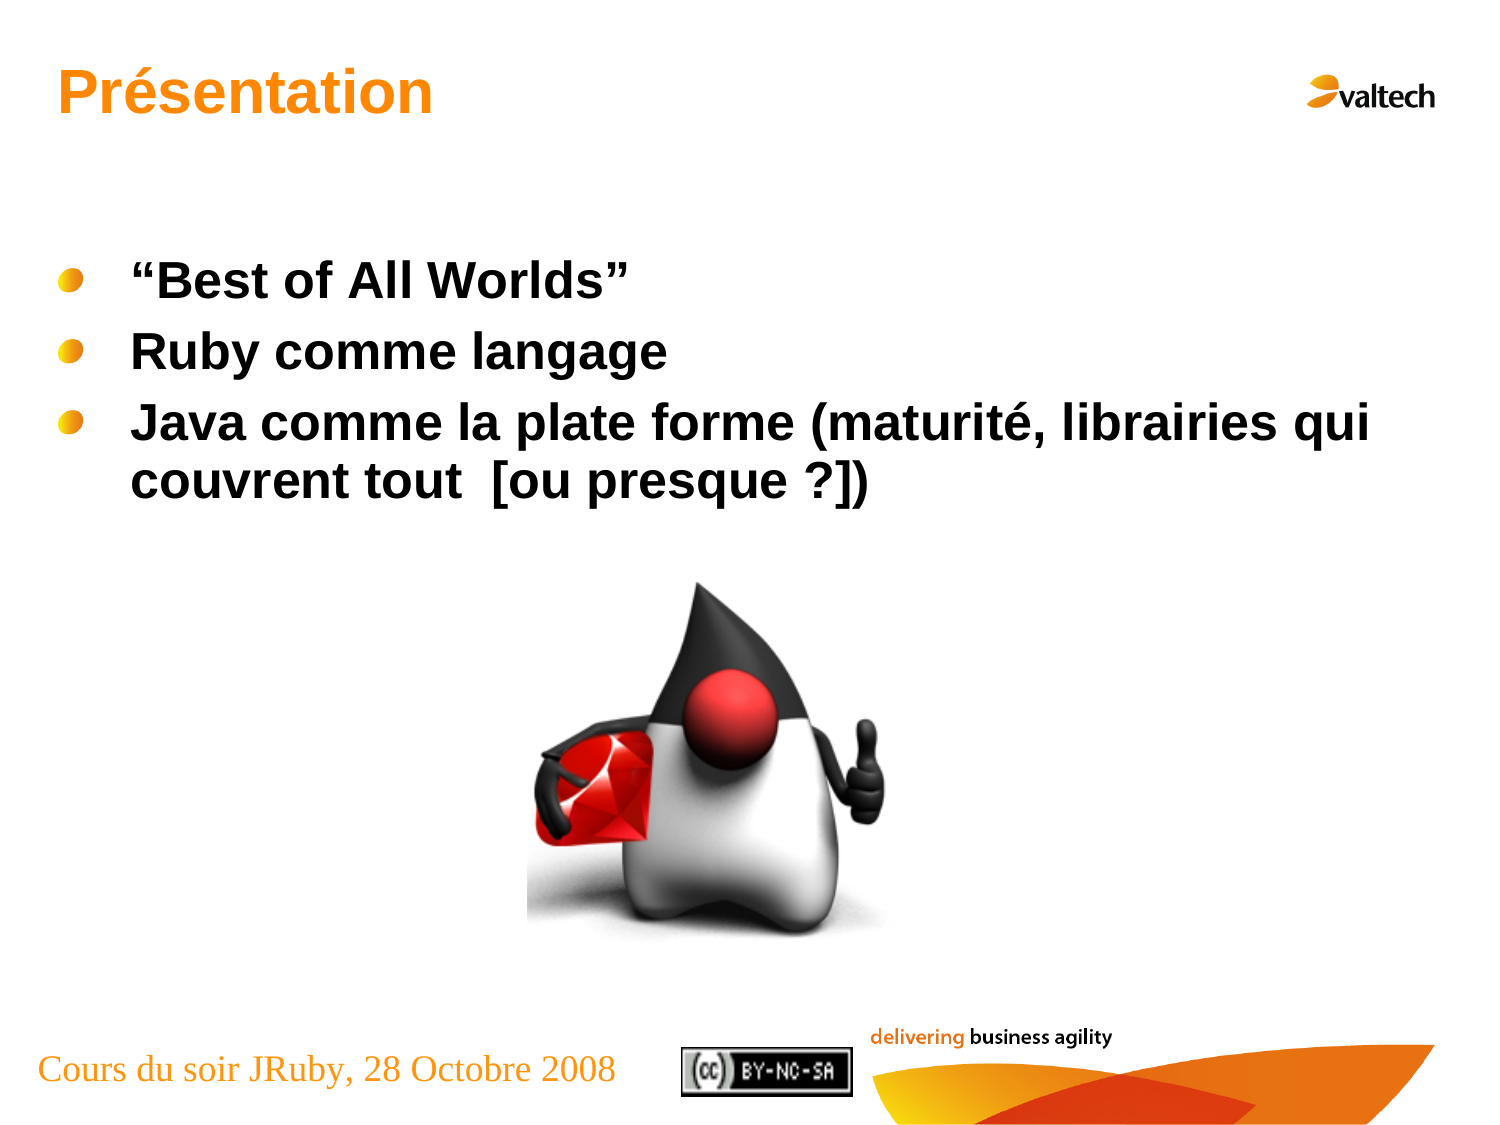

# Présentation
“Best of All Worlds”
Ruby comme langage
Java comme la plate forme (maturité, librairies qui couvrent tout [ou presque ?])
Cours du soir JRuby, 28 Octobre 2008